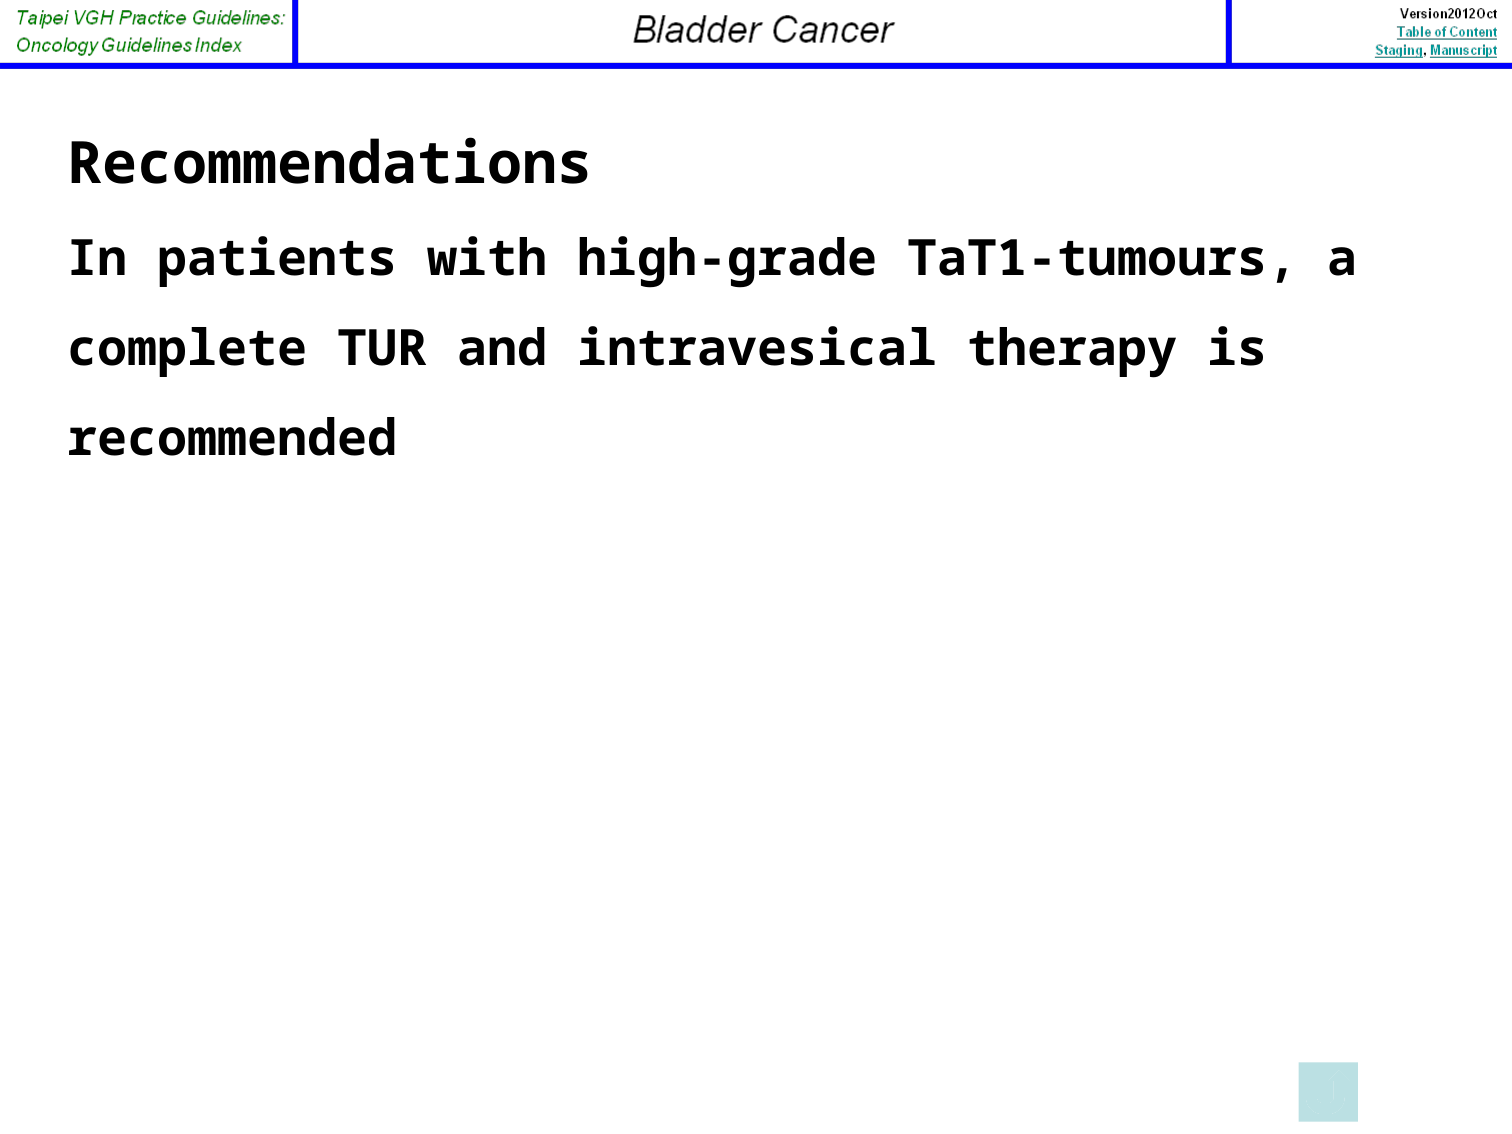

# Recommendations In patients with high-grade TaT1-tumours, a complete TUR and intravesical therapy is recommended